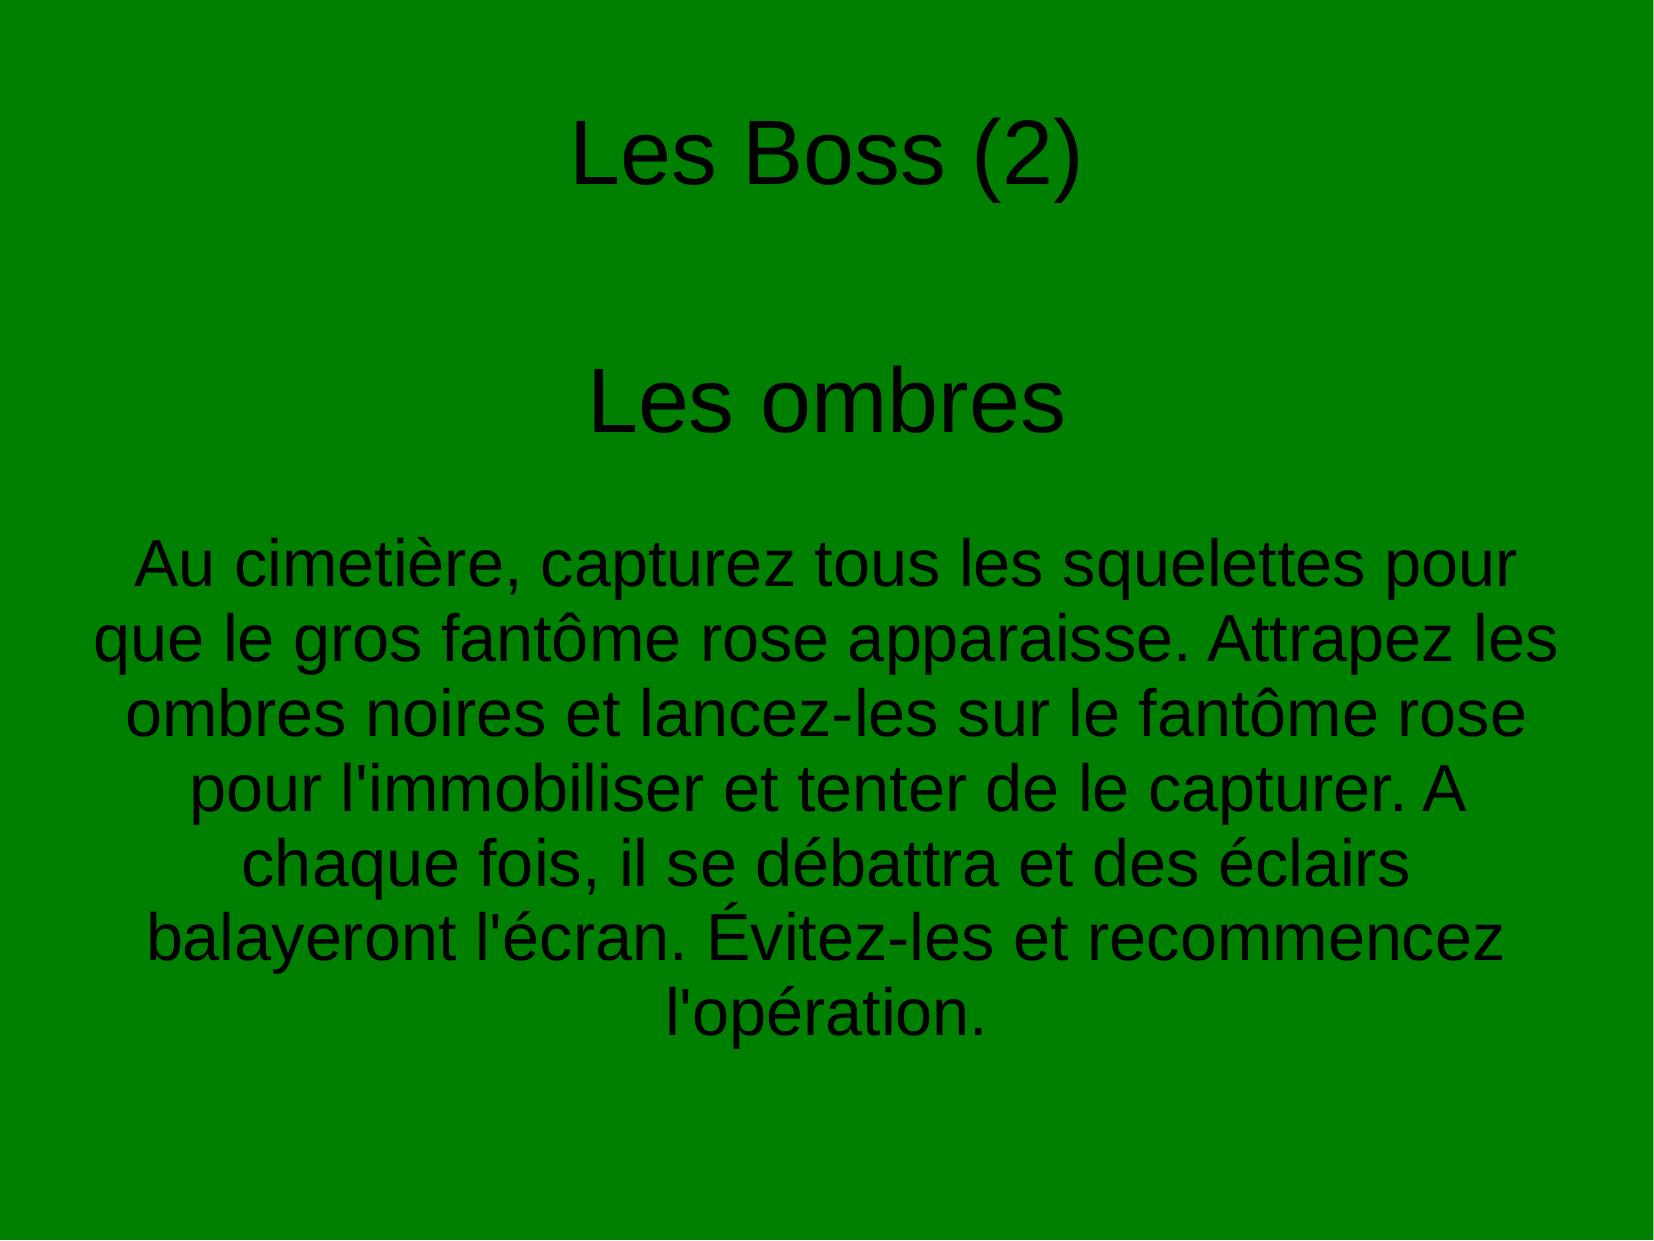

# Les Boss (2)
Les ombres
Au cimetière, capturez tous les squelettes pour que le gros fantôme rose apparaisse. Attrapez les ombres noires et lancez-les sur le fantôme rose pour l'immobiliser et tenter de le capturer. A chaque fois, il se débattra et des éclairs balayeront l'écran. Évitez-les et recommencez l'opération.